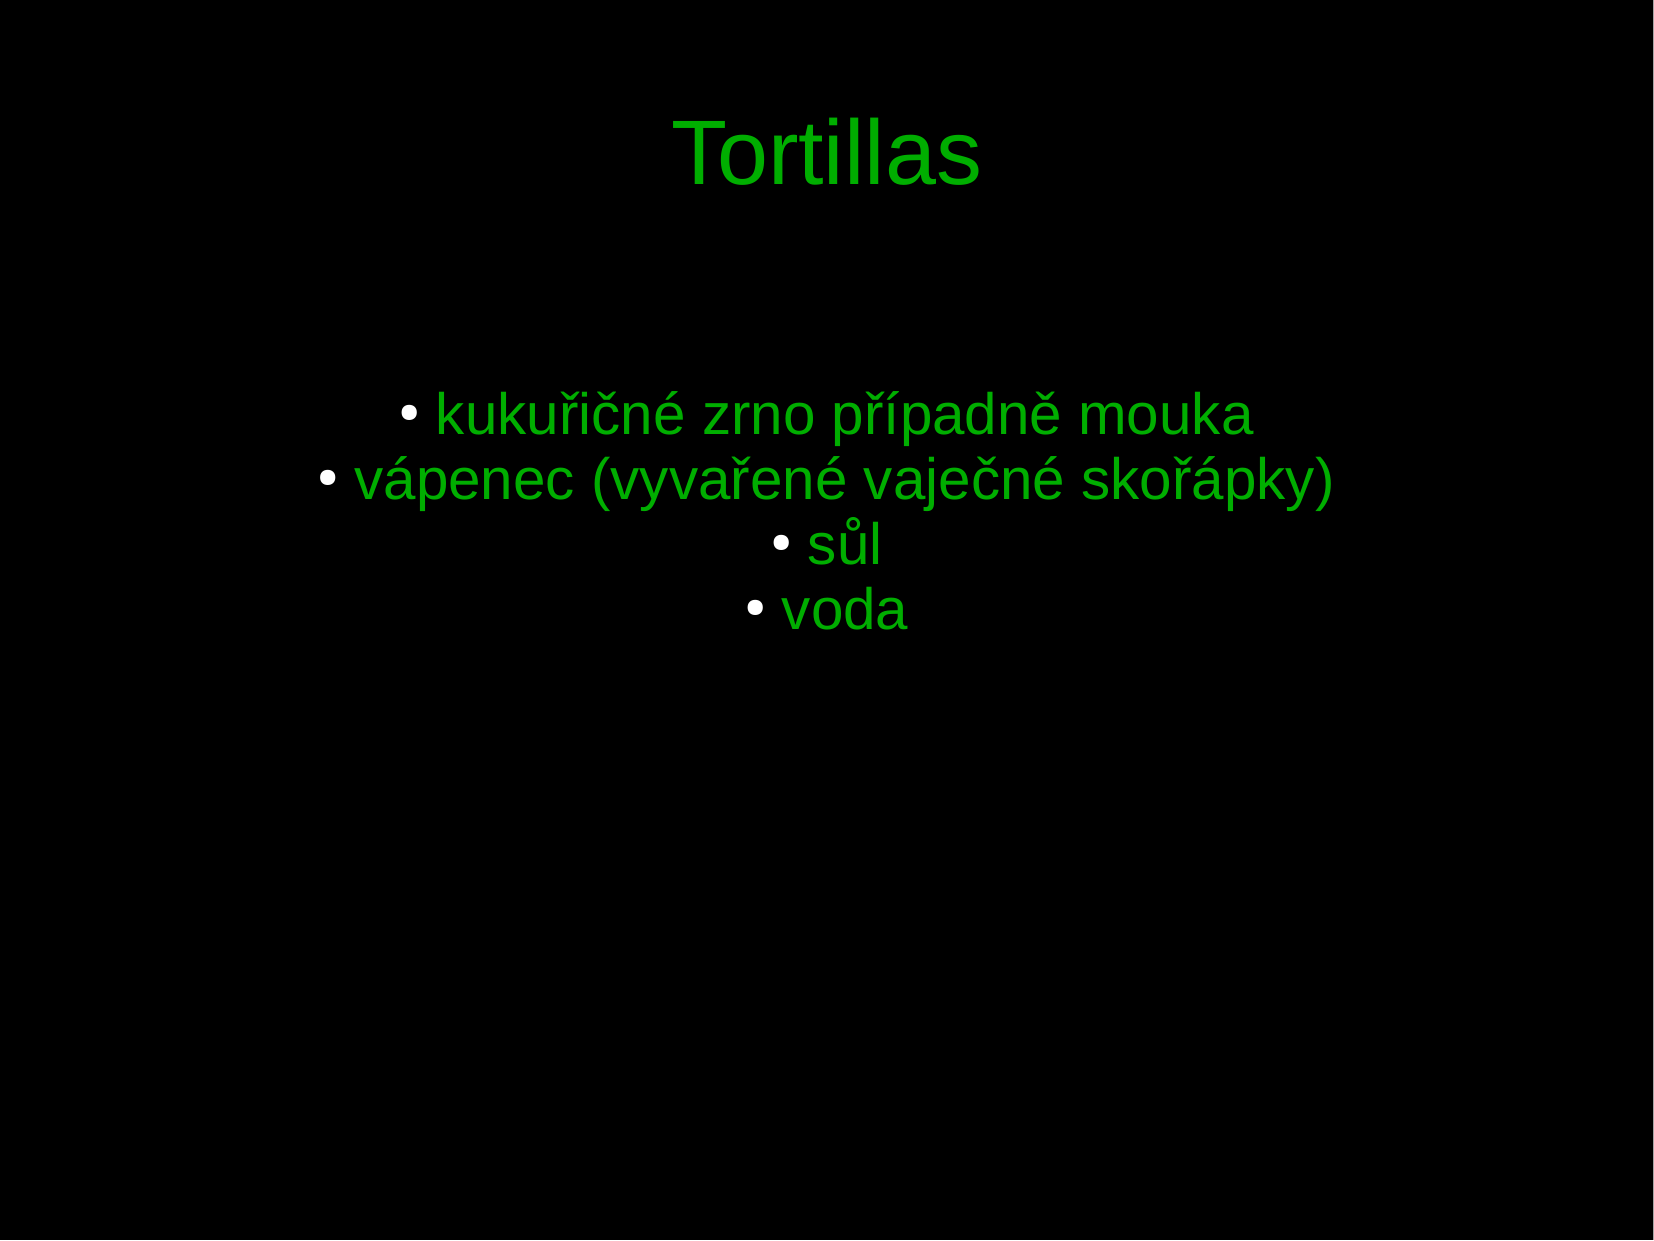

# Tortillas
 kukuřičné zrno případně mouka
 vápenec (vyvařené vaječné skořápky)
 sůl
 voda